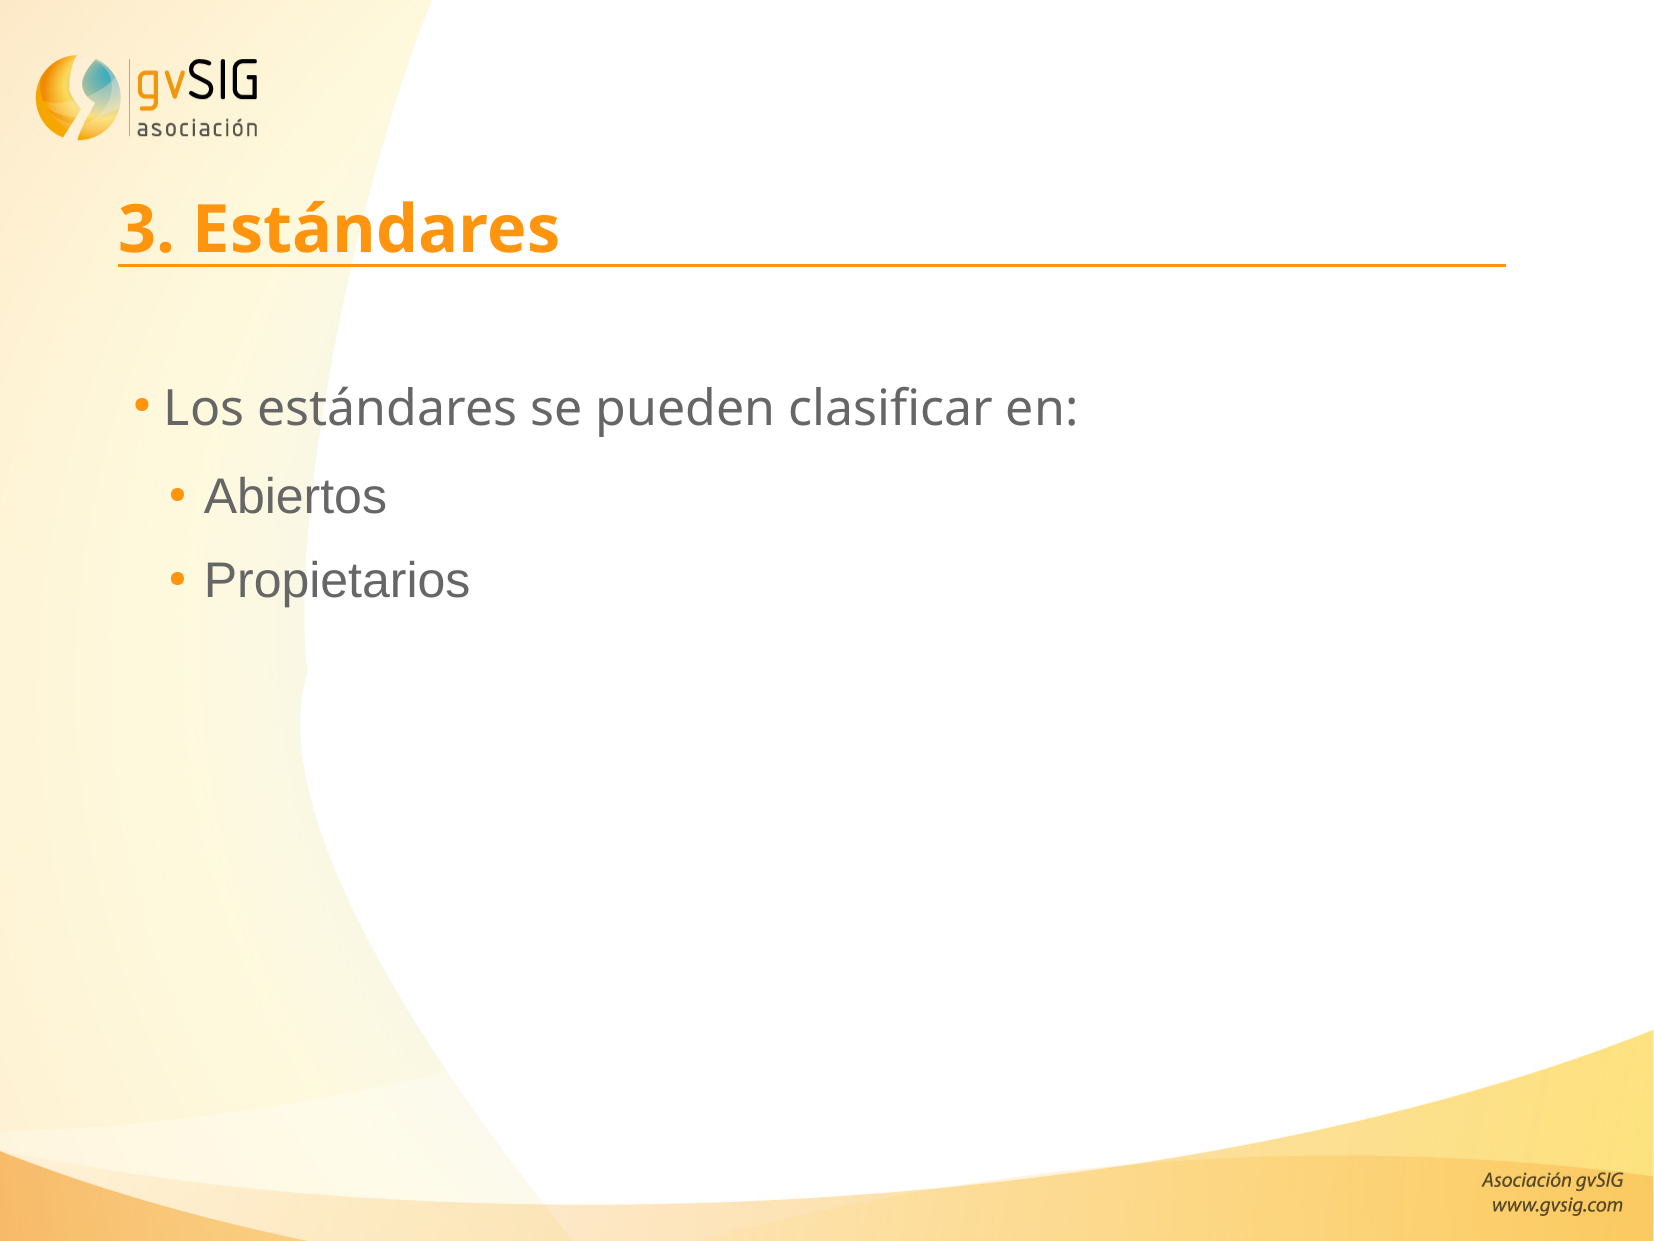

# 3. Estándares
 Los estándares se pueden clasificar en:
Abiertos
Propietarios